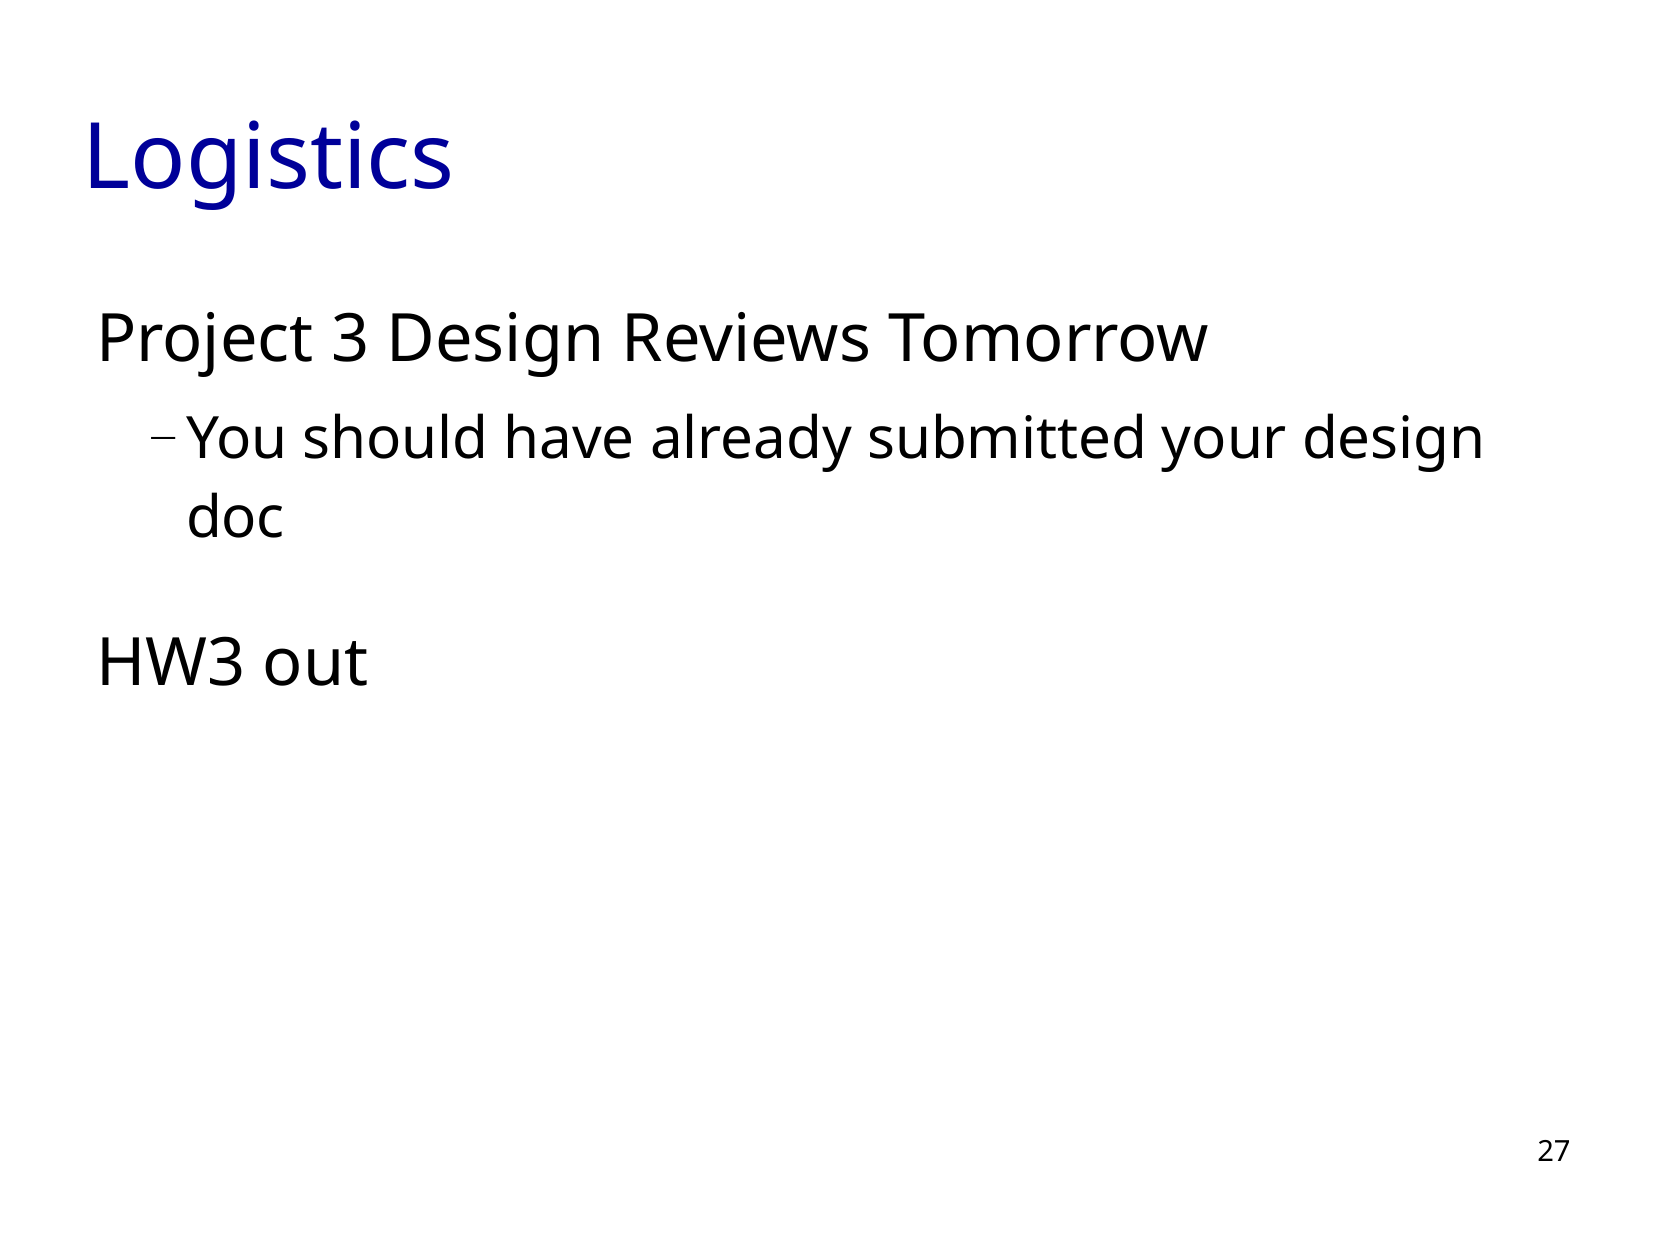

# Logistics
Project 3 Design Reviews Tomorrow
You should have already submitted your design doc
HW3 out
27